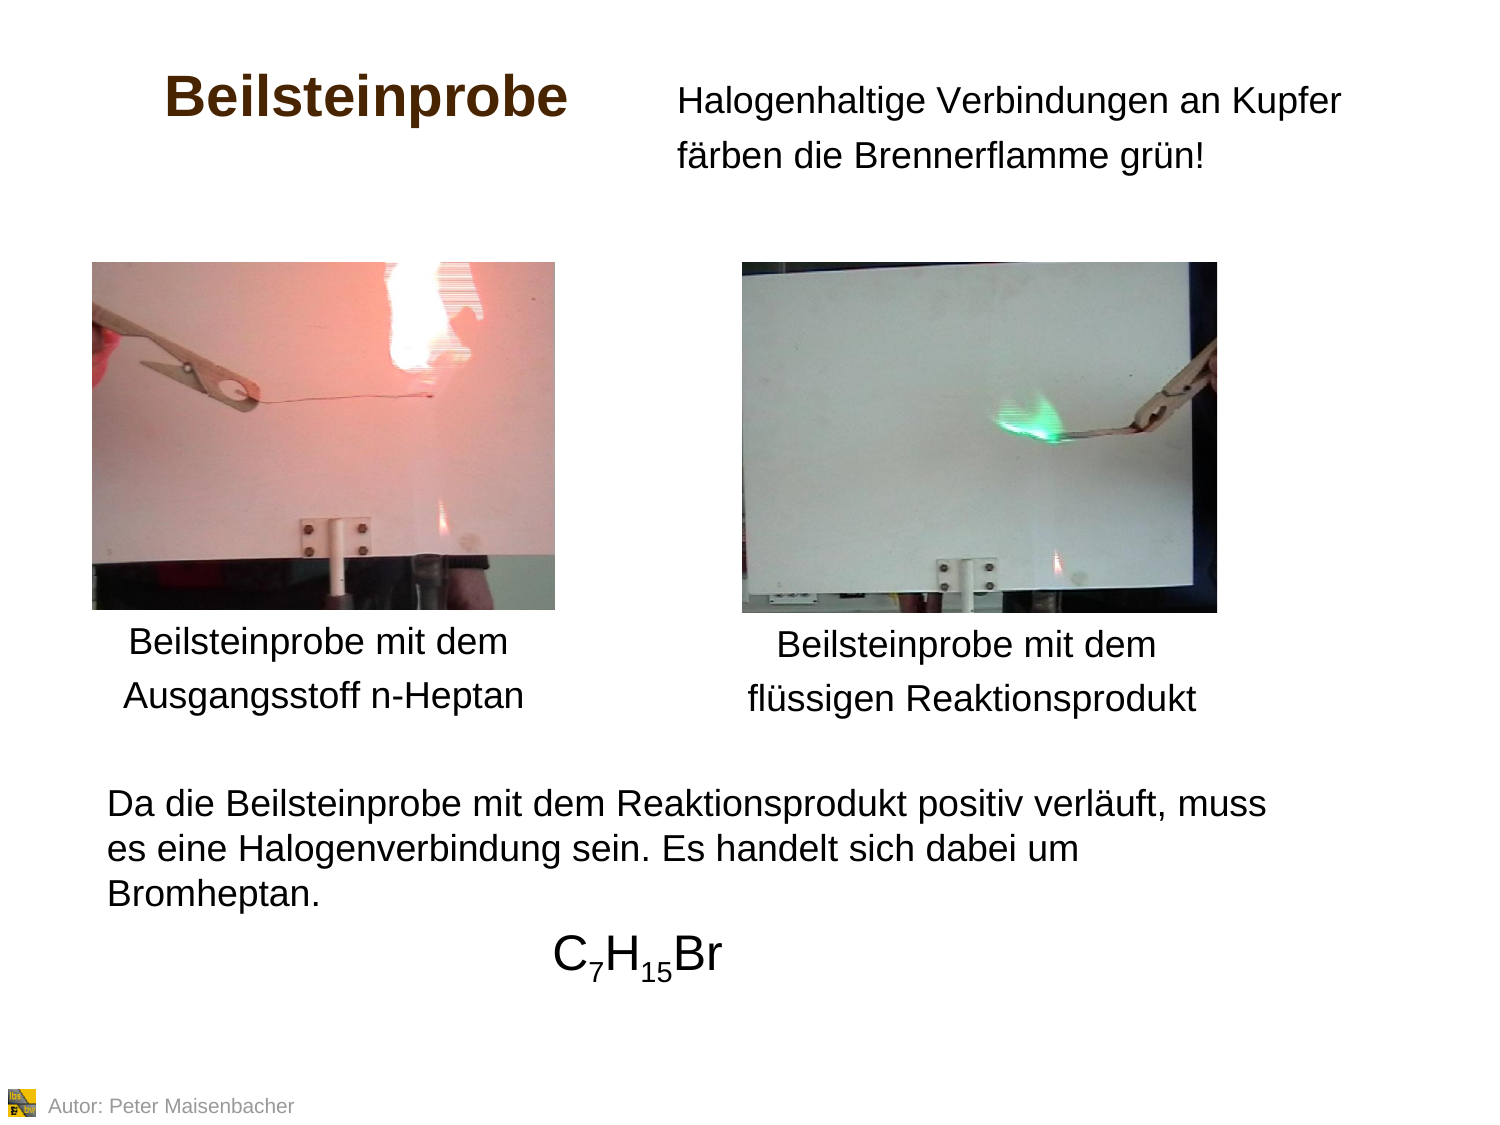

# Beilsteinprobe
Halogenhaltige Verbindungen an Kupfer
färben die Brennerflamme grün!
Beilsteinprobe mit dem
Ausgangsstoff n-Heptan
Beilsteinprobe mit dem
flüssigen Reaktionsprodukt
Da die Beilsteinprobe mit dem Reaktionsprodukt positiv verläuft, muss es eine Halogenverbindung sein. Es handelt sich dabei um Bromheptan.
C7H15Br
Peter Maisenbacher